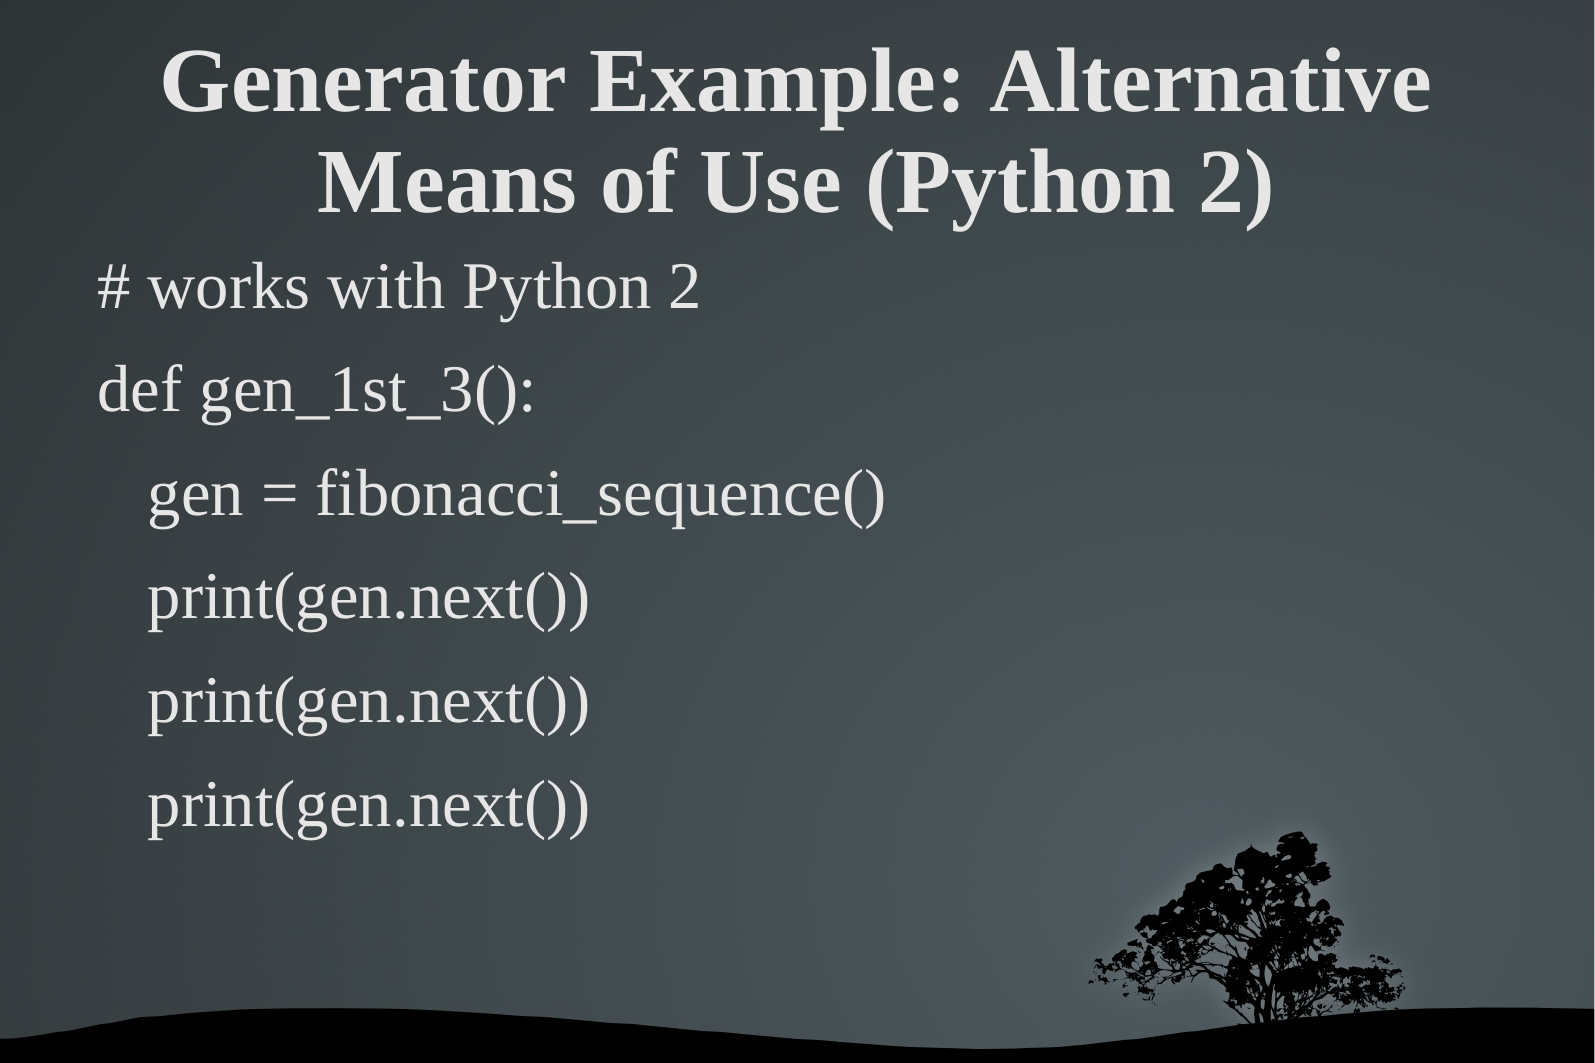

# Generator Example: Alternative Means of Use (Python 2)
# works with Python 2
def gen_1st_3():
 gen = fibonacci_sequence()
 print(gen.next())
 print(gen.next())
 print(gen.next())